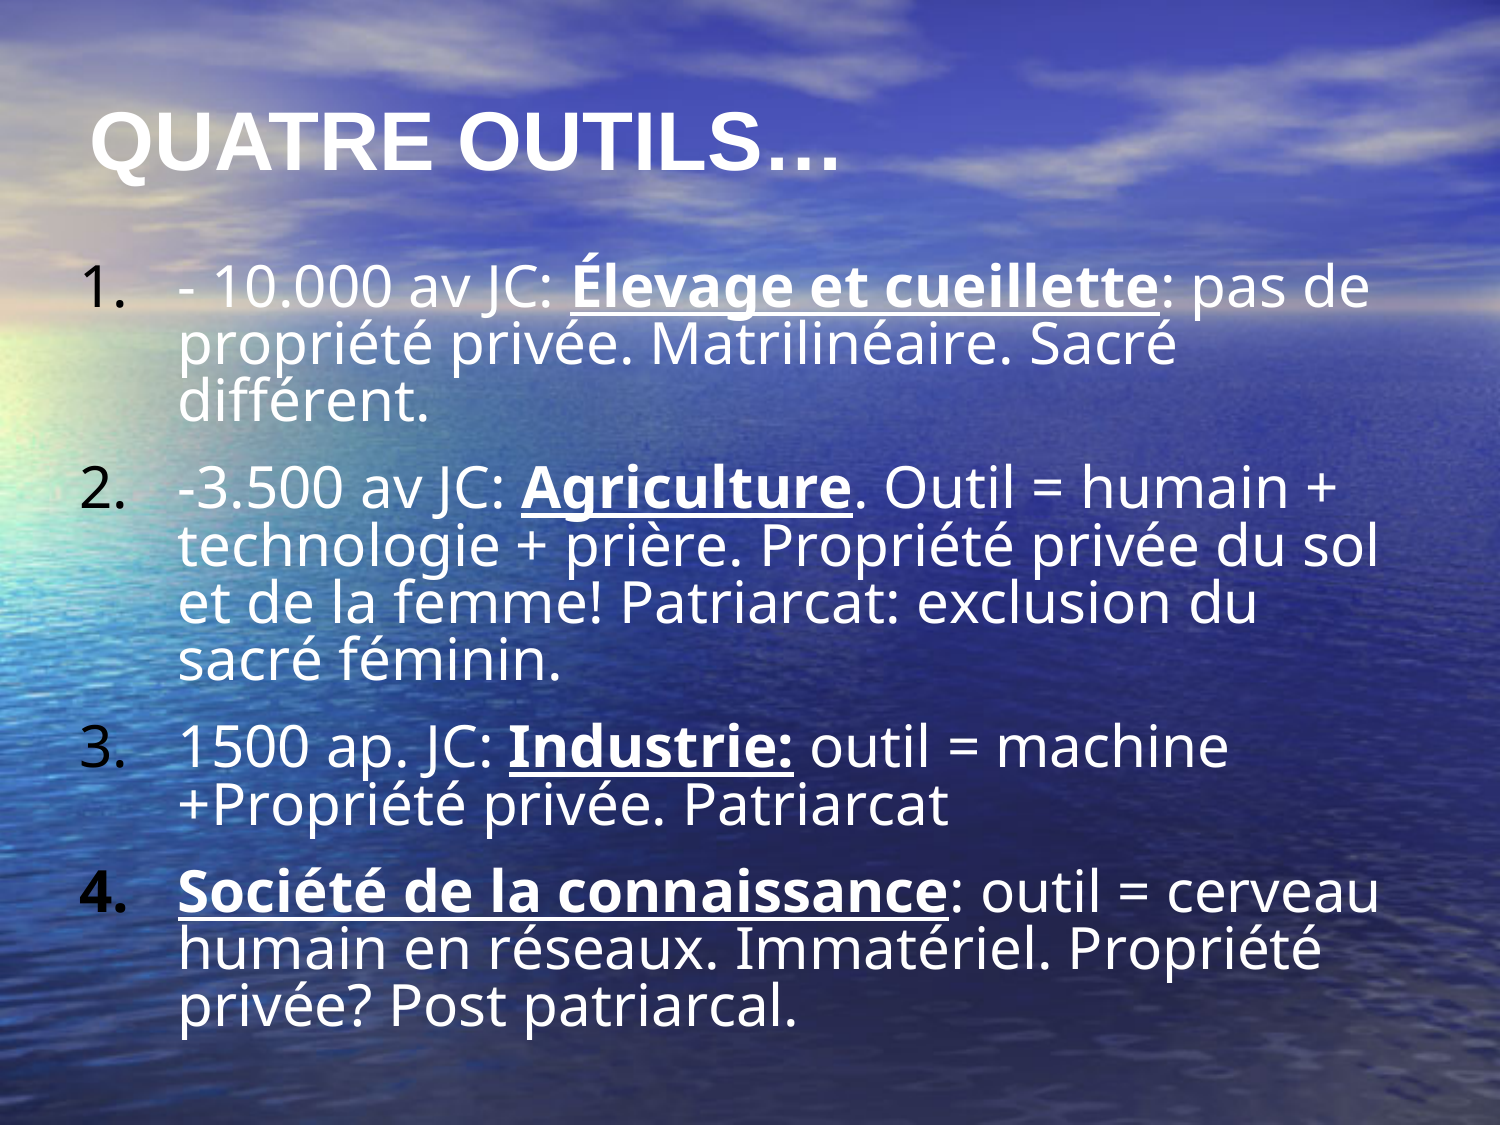

# QUATRE OUTILS…
- 10.000 av JC: Élevage et cueillette: pas de propriété privée. Matrilinéaire. Sacré différent.
-3.500 av JC: Agriculture. Outil = humain + technologie + prière. Propriété privée du sol et de la femme! Patriarcat: exclusion du sacré féminin.
1500 ap. JC: Industrie: outil = machine +Propriété privée. Patriarcat
Société de la connaissance: outil = cerveau humain en réseaux. Immatériel. Propriété privée? Post patriarcal.